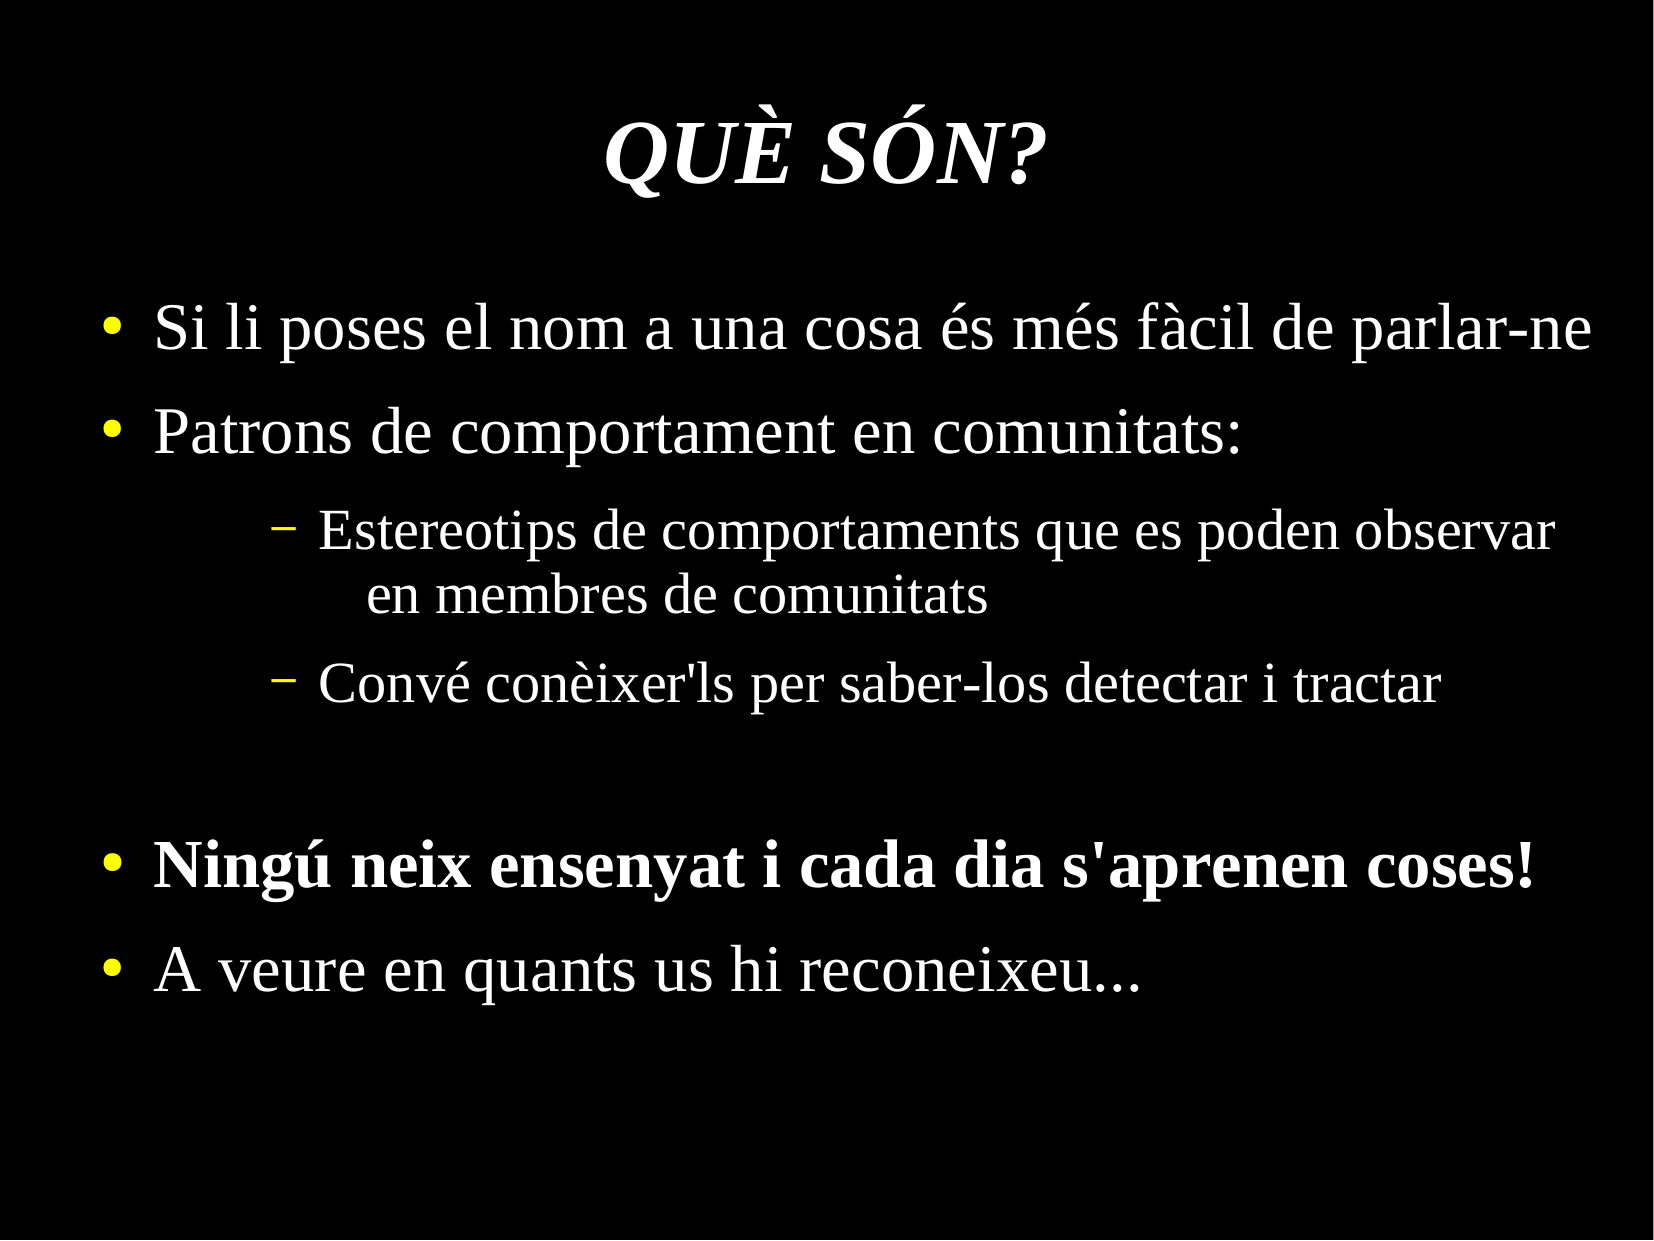

# QUÈ SÓN?
Si li poses el nom a una cosa és més fàcil de parlar-ne
Patrons de comportament en comunitats:
Estereotips de comportaments que es poden observar en membres de comunitats
Convé conèixer'ls per saber-los detectar i tractar
Ningú neix ensenyat i cada dia s'aprenen coses!
A veure en quants us hi reconeixeu...